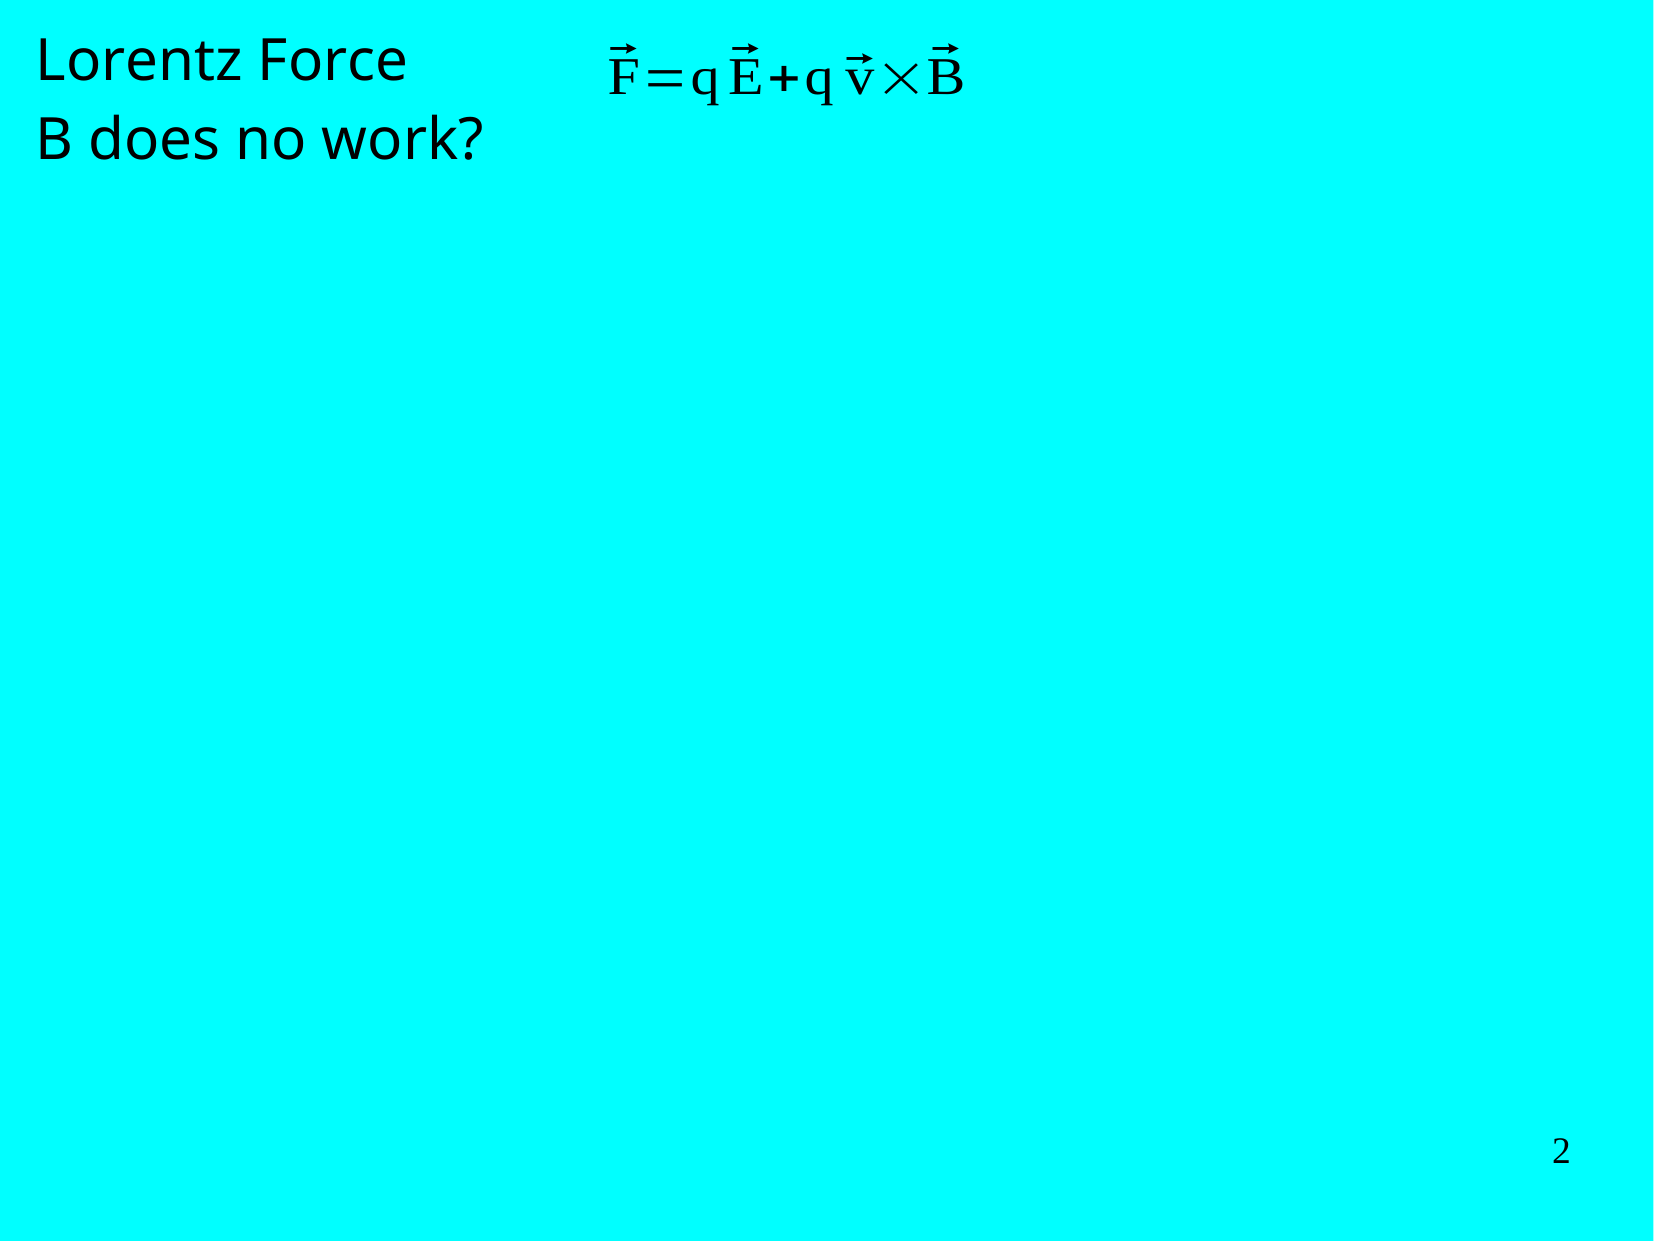

Lorentz Force
B does no work?
2